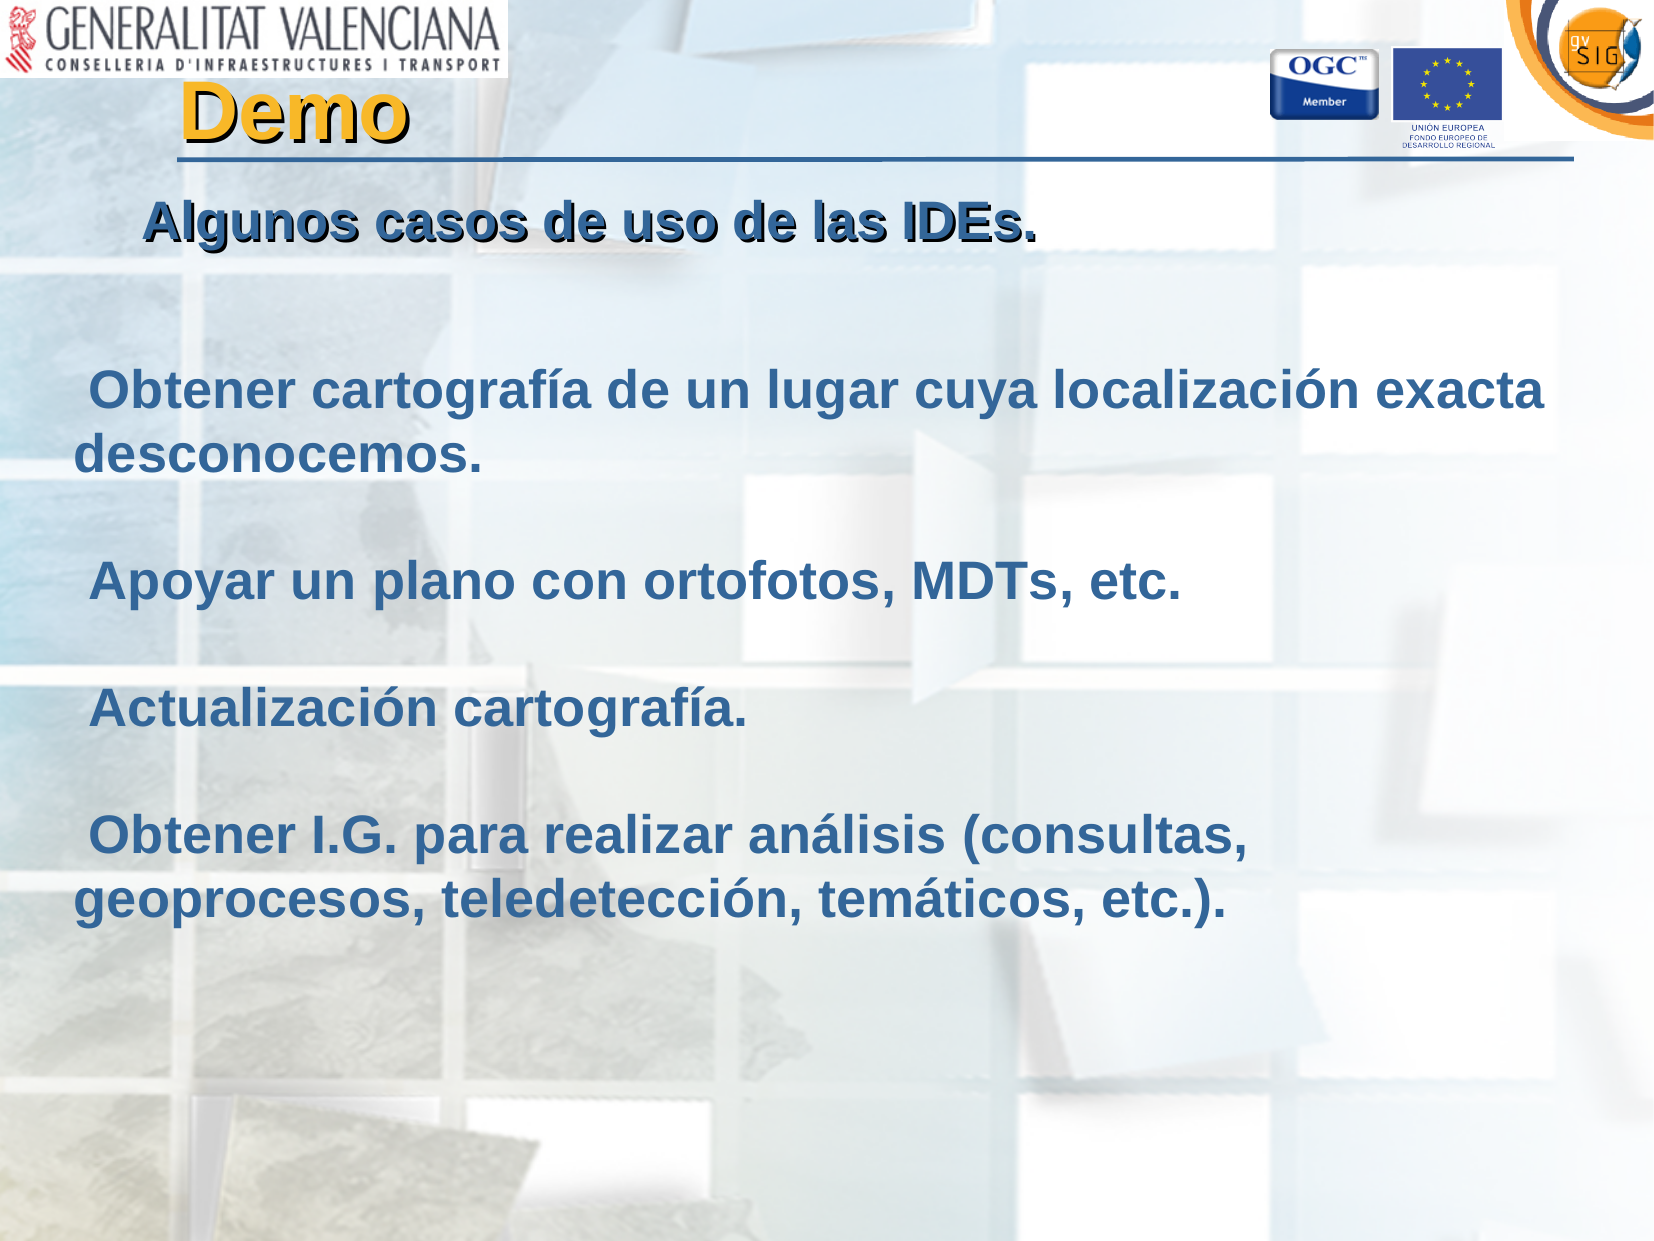

# Demo
Algunos casos de uso de las IDEs.
 Obtener cartografía de un lugar cuya localización exacta desconocemos.
 Apoyar un plano con ortofotos, MDTs, etc.
 Actualización cartografía.
 Obtener I.G. para realizar análisis (consultas, geoprocesos, teledetección, temáticos, etc.).